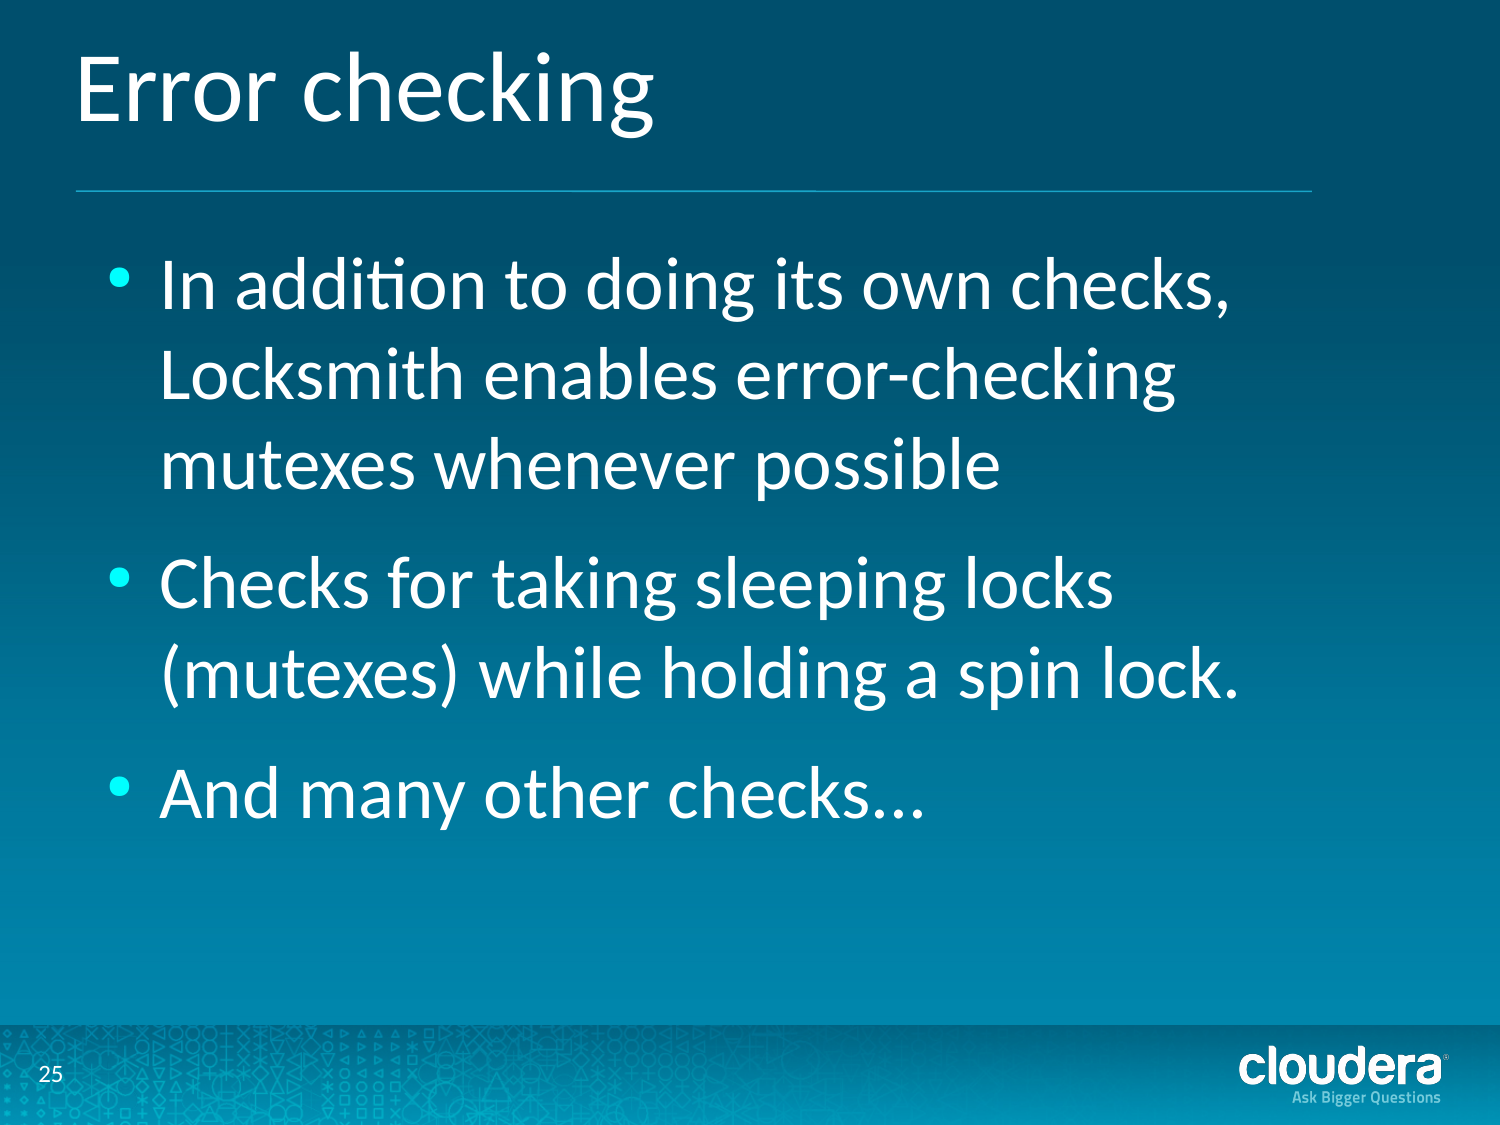

# Error checking
In addition to doing its own checks, Locksmith enables error-checking mutexes whenever possible
Checks for taking sleeping locks (mutexes) while holding a spin lock.
And many other checks...